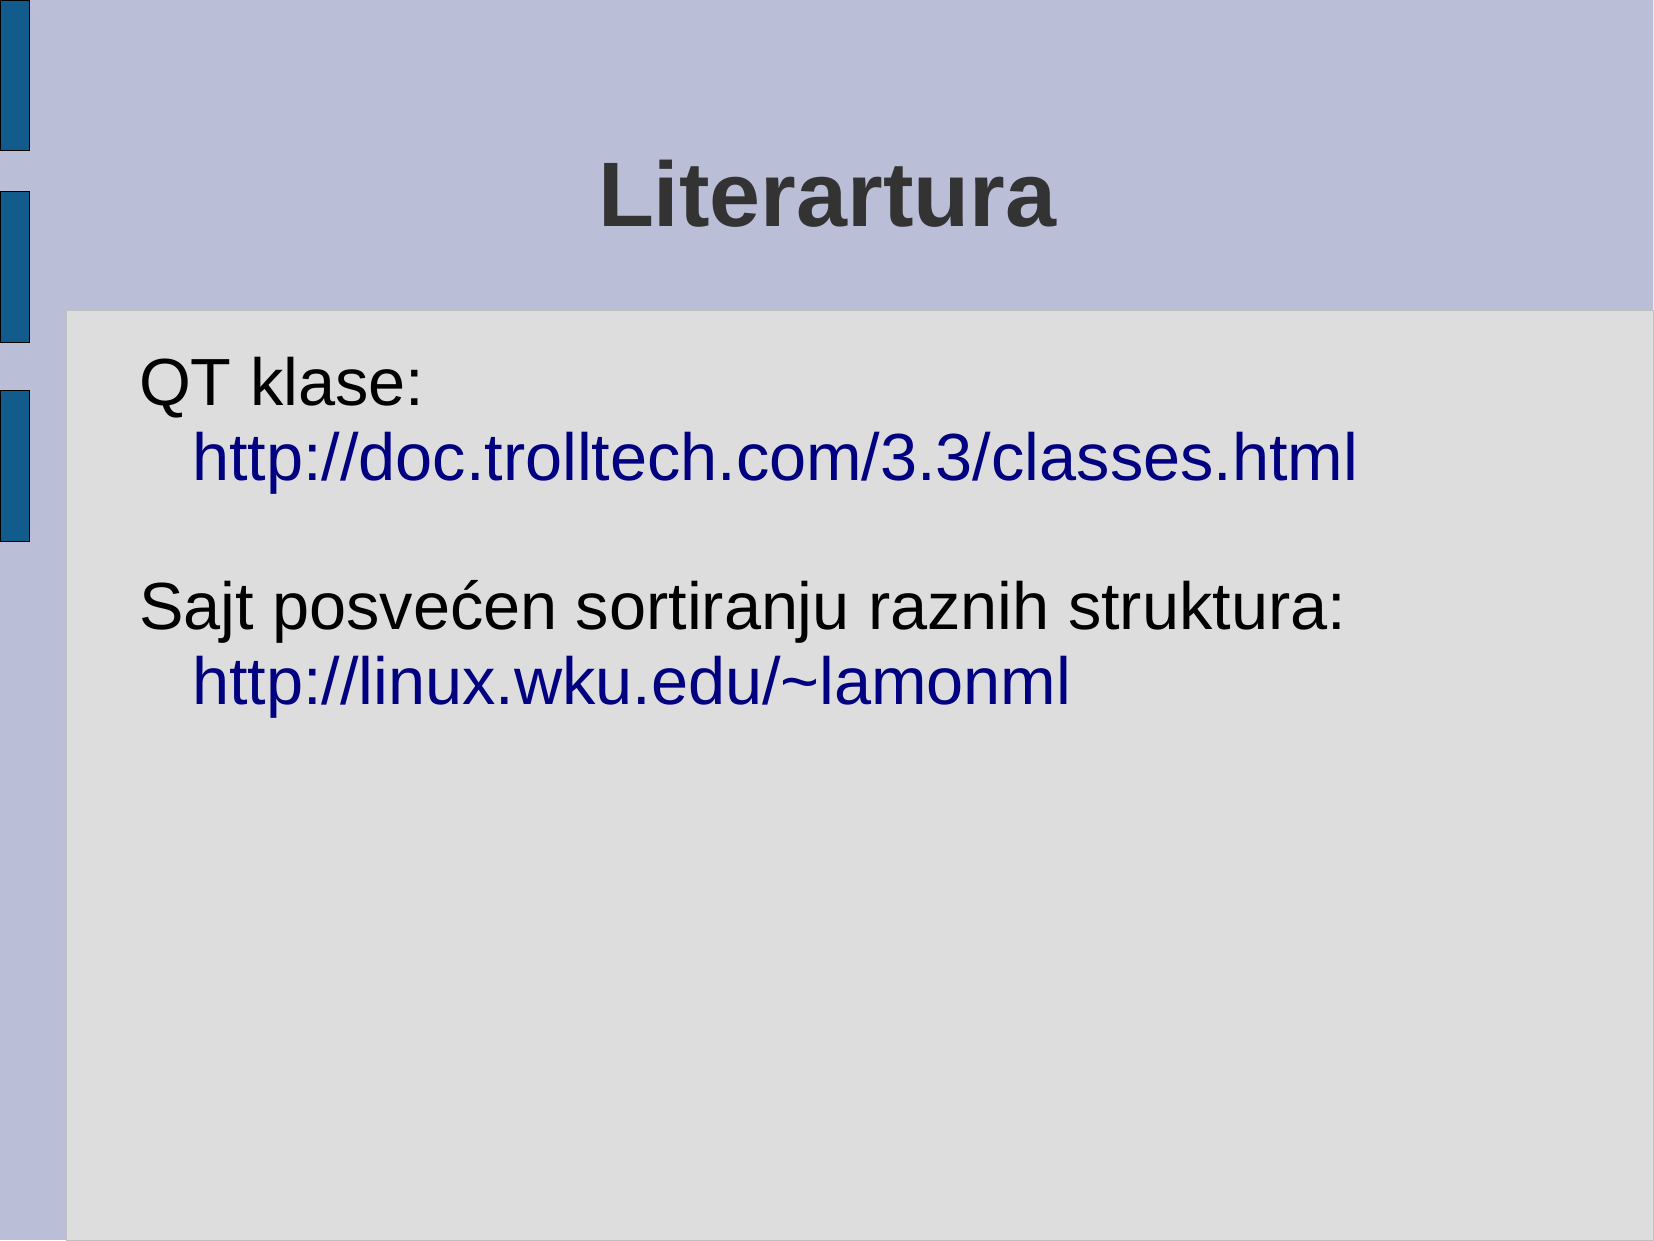

# Literartura
QT klase:http://doc.trolltech.com/3.3/classes.html
Sajt posvećen sortiranju raznih struktura:http://linux.wku.edu/~lamonml